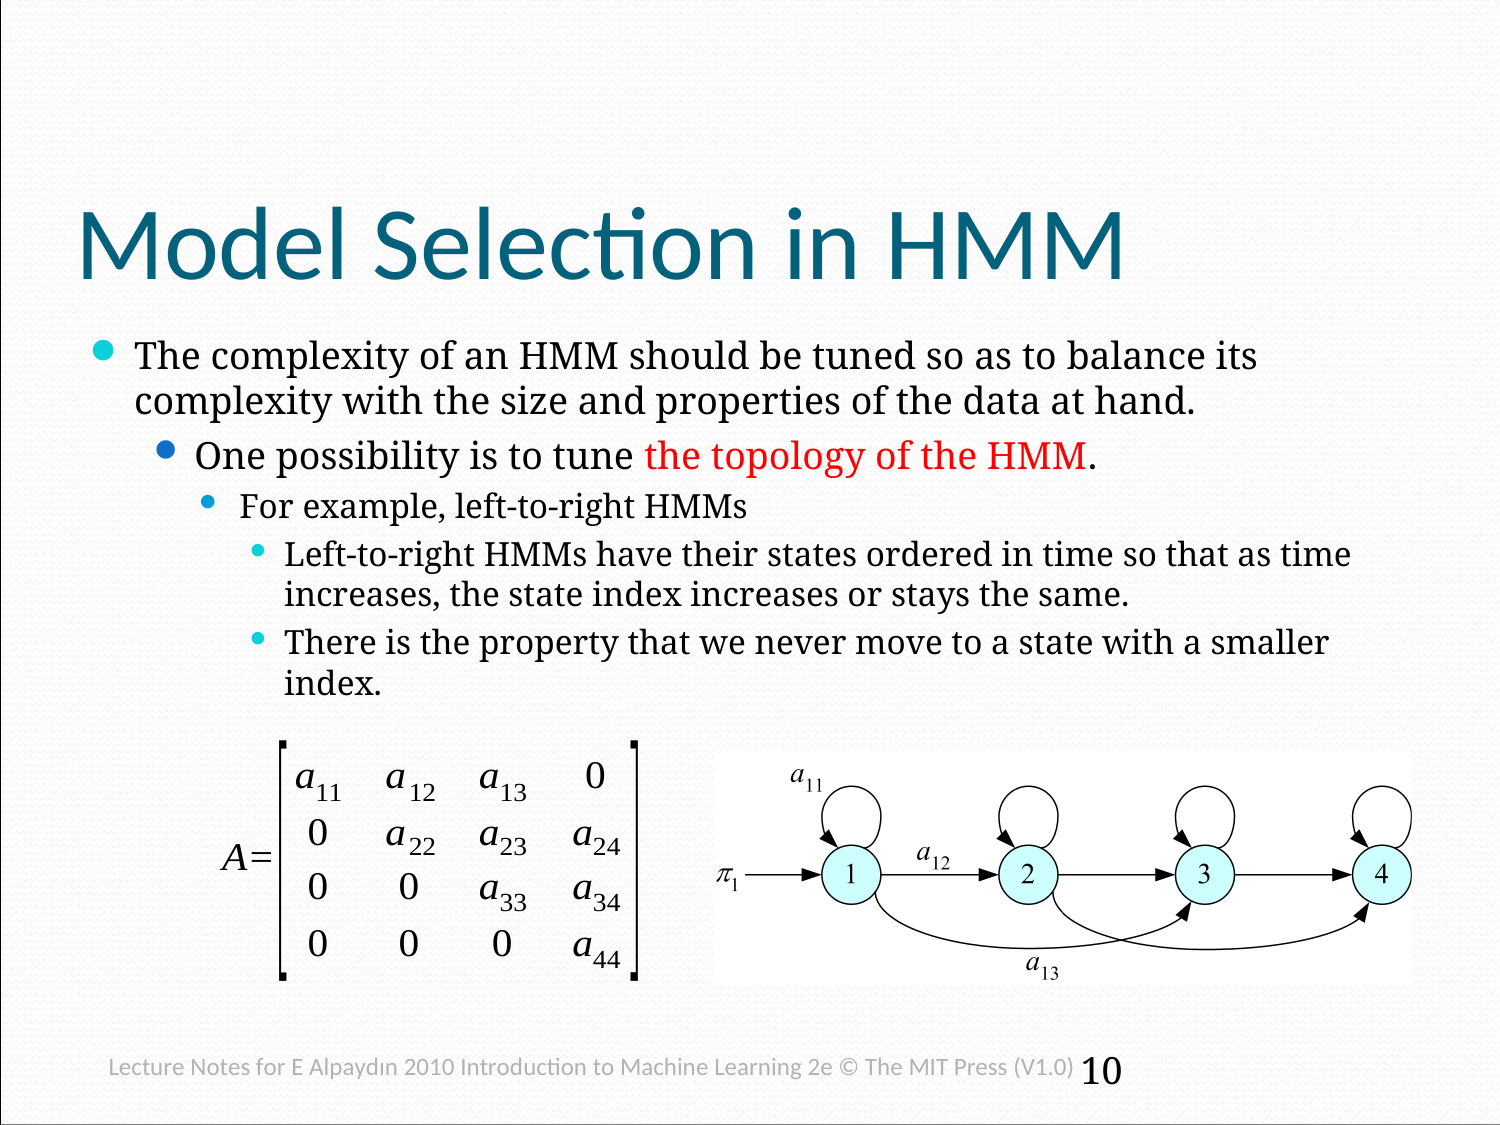

Model Selection in HMM
The complexity of an HMM should be tuned so as to balance its complexity with the size and properties of the data at hand.
One possibility is to tune the topology of the HMM.
For example, left-to-right HMMs
Left-to-right HMMs have their states ordered in time so that as time increases, the state index increases or stays the same.
There is the property that we never move to a state with a smaller index.
Lecture Notes for E Alpaydın 2010 Introduction to Machine Learning 2e © The MIT Press (V1.0)